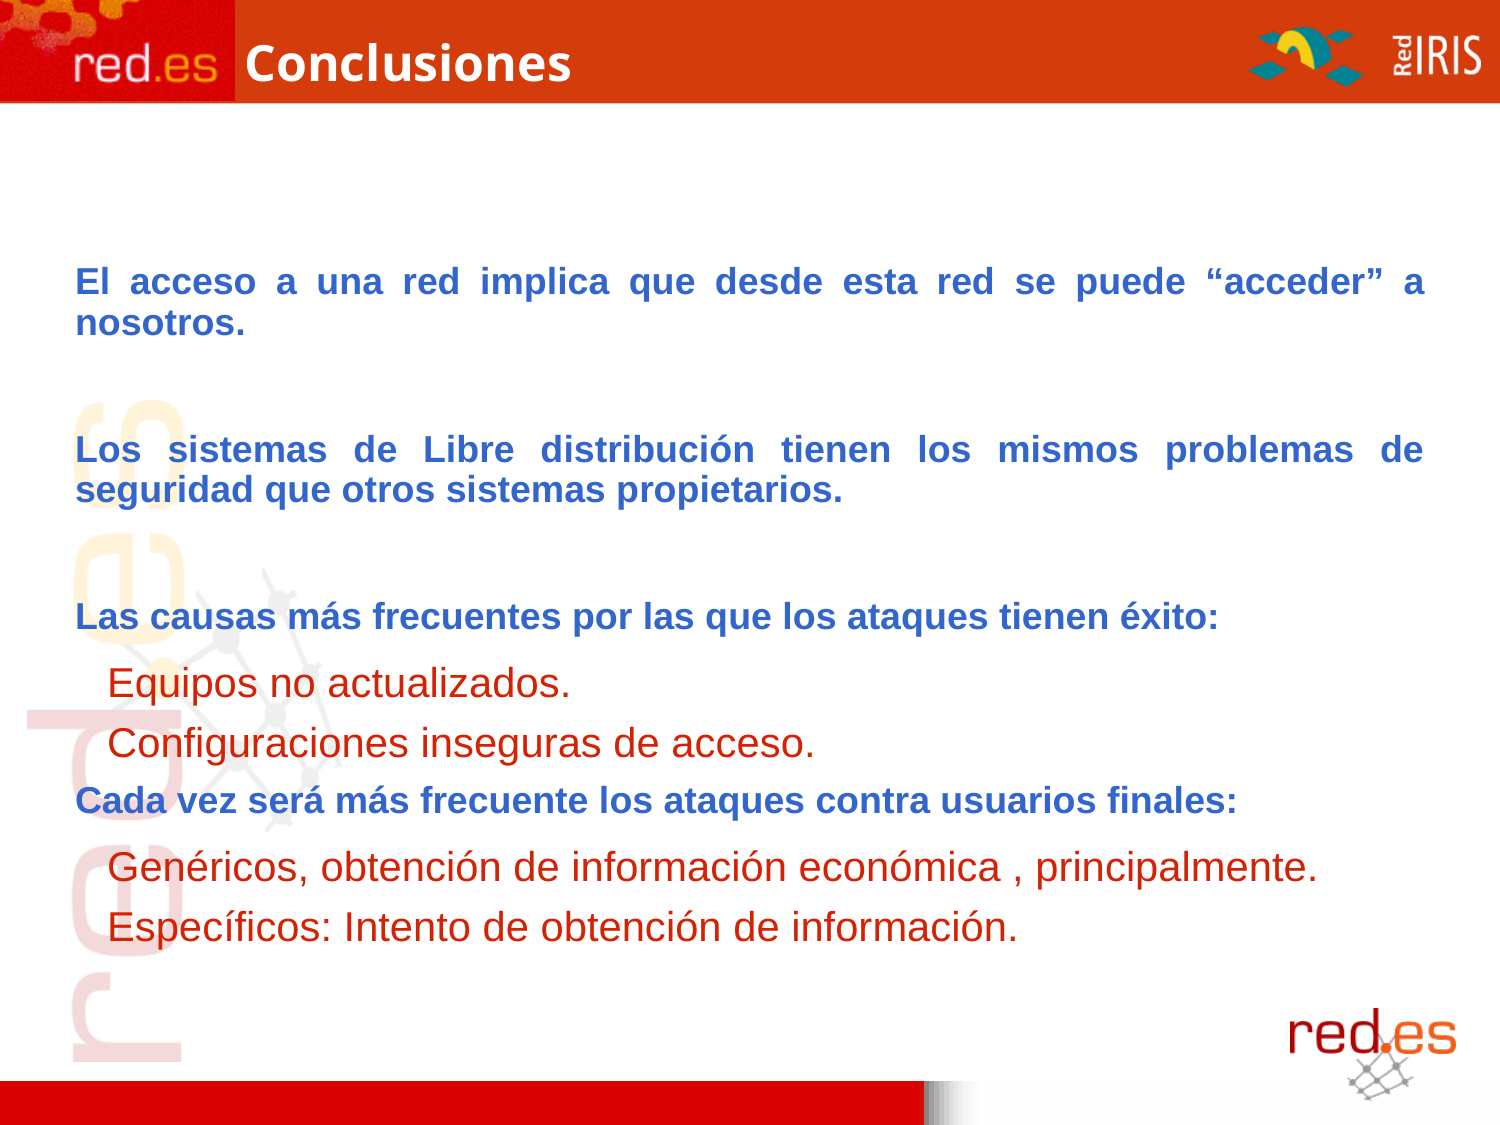

# Conclusiones
El acceso a una red implica que desde esta red se puede “acceder” a nosotros.
Los sistemas de Libre distribución tienen los mismos problemas de seguridad que otros sistemas propietarios.
Las causas más frecuentes por las que los ataques tienen éxito:
Equipos no actualizados.
Configuraciones inseguras de acceso.
Cada vez será más frecuente los ataques contra usuarios finales:
Genéricos, obtención de información económica , principalmente.
Específicos: Intento de obtención de información.